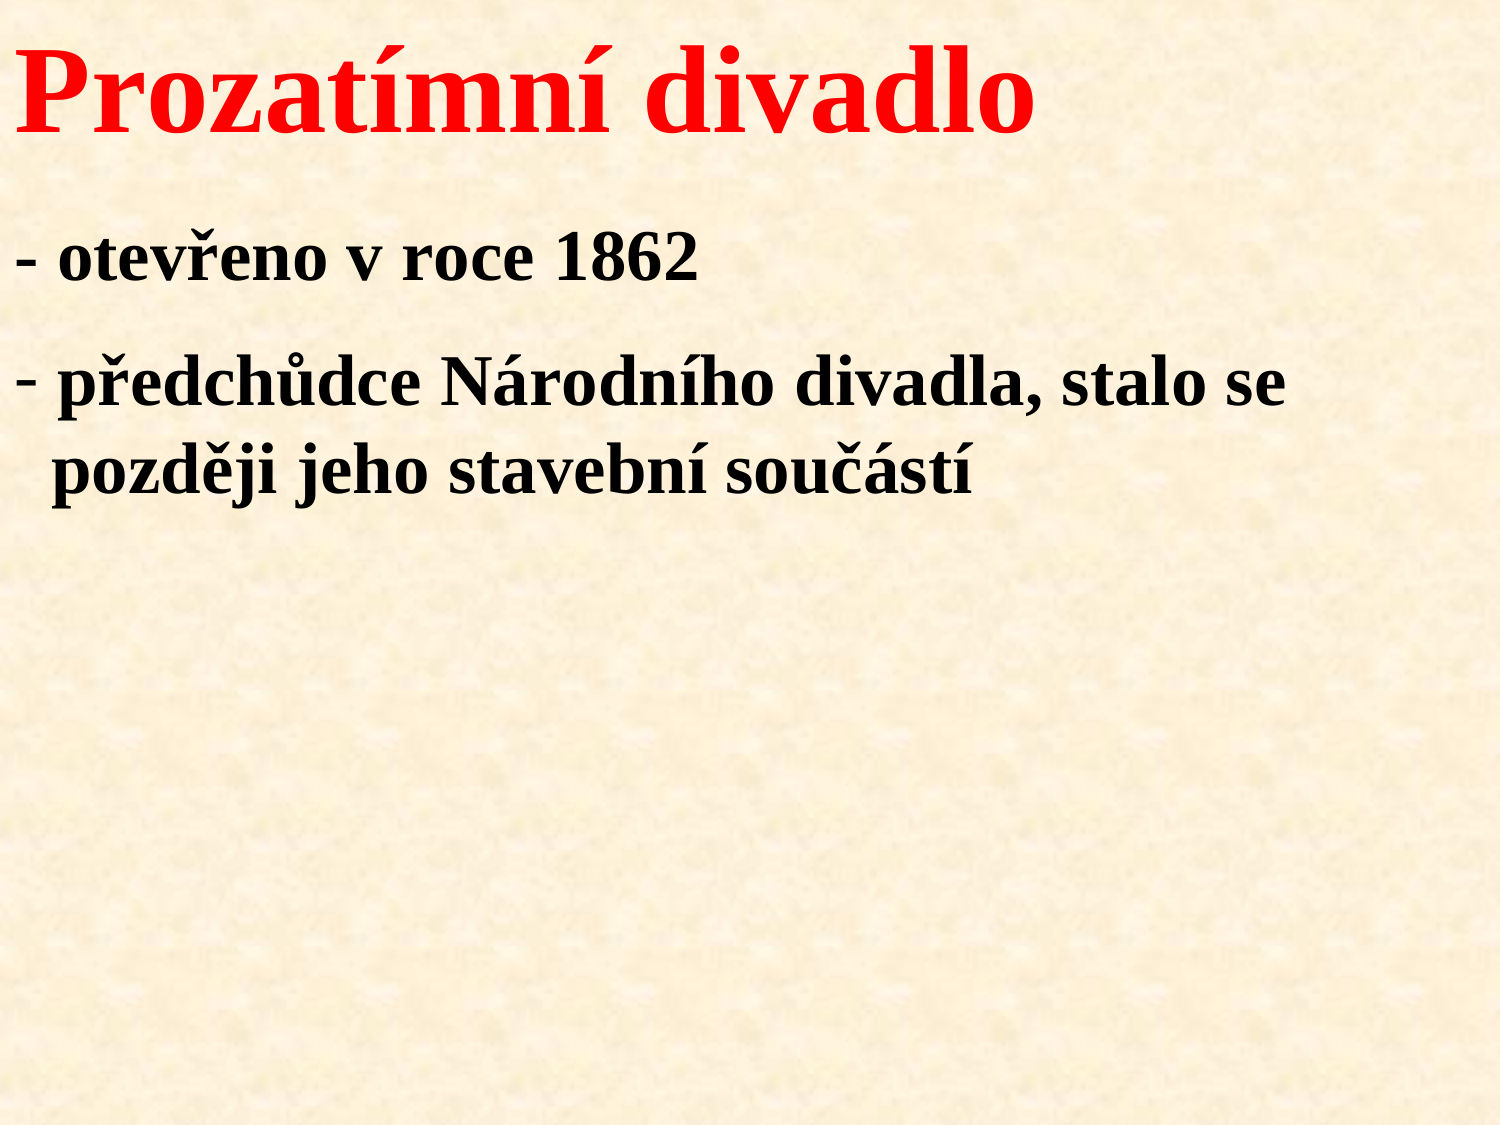

Prozatímní divadlo
- otevřeno v roce 1862
 předchůdce Národního divadla, stalo se
 později jeho stavební součástí